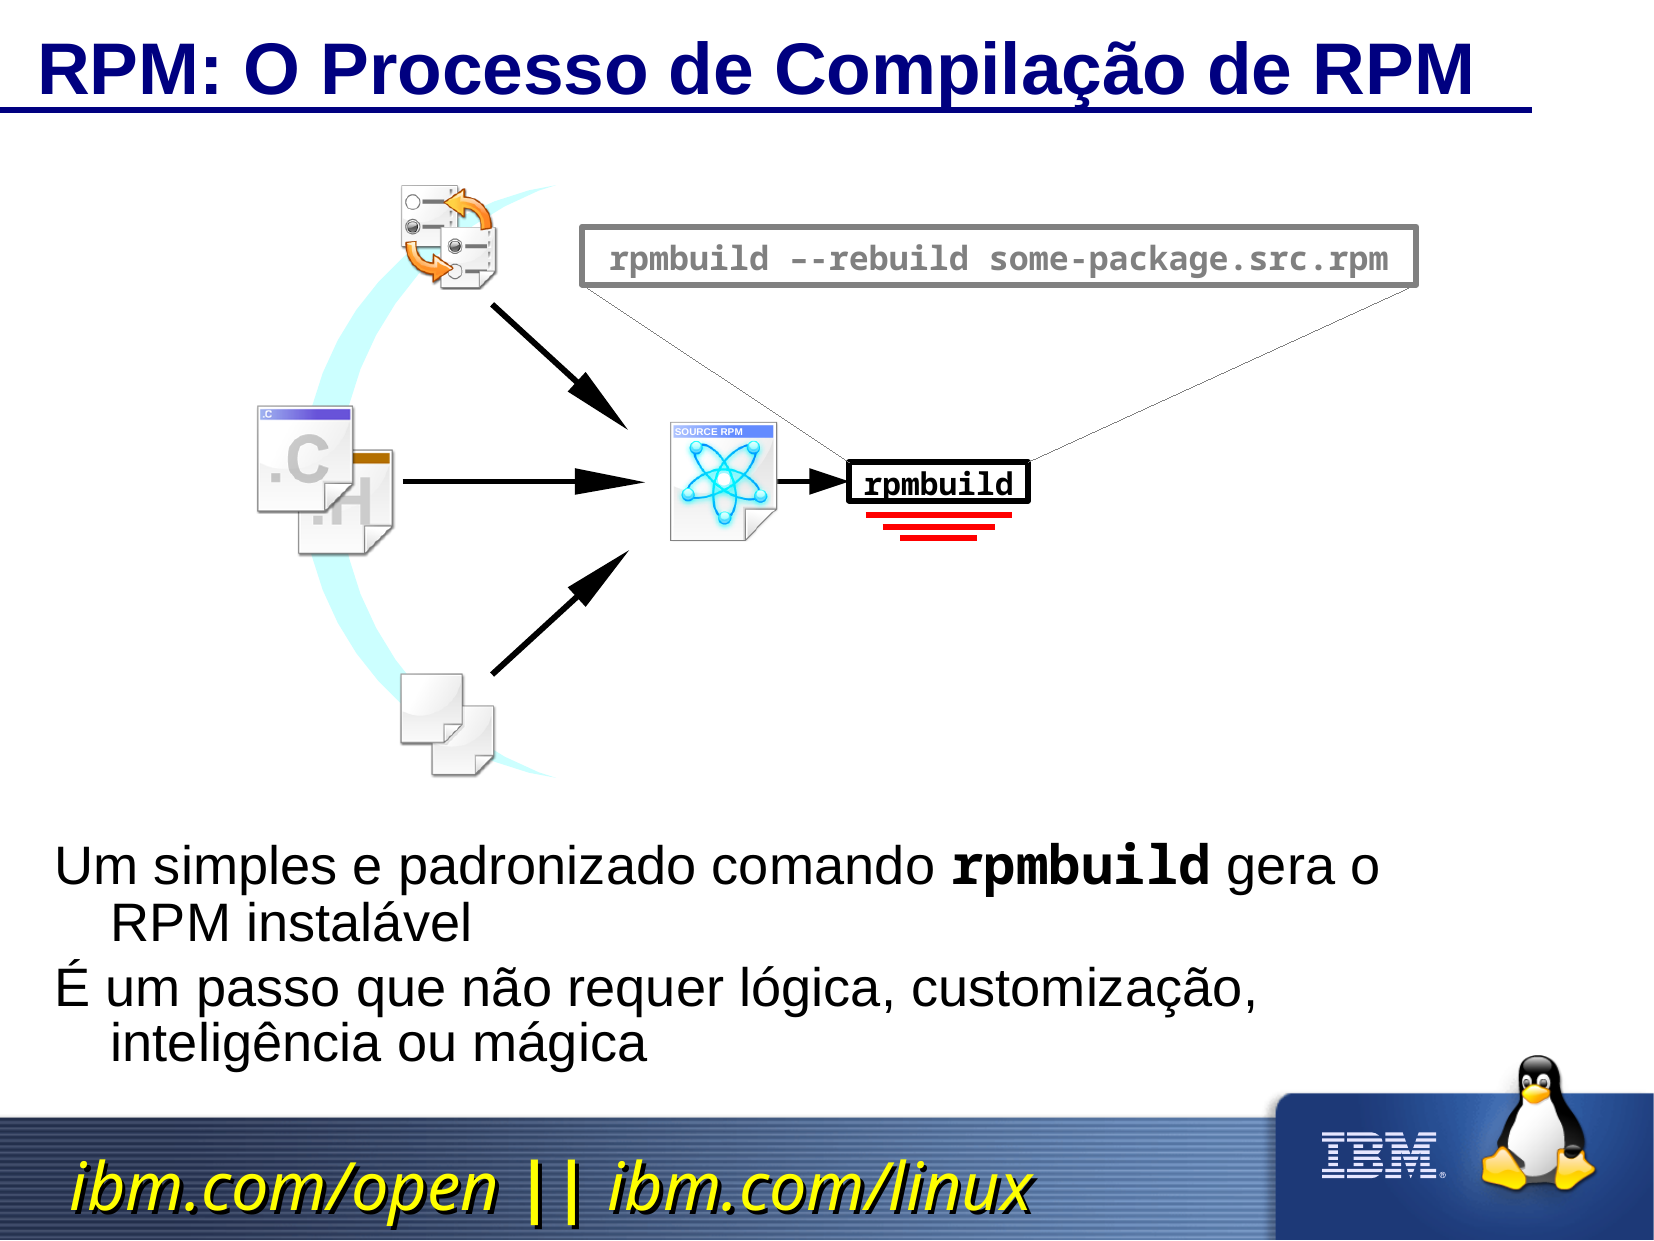

RPM: O Processo de Compilação de RPM
SOURCE RPM
rpmbuild
rpmbuild –-rebuild some-package.src.rpm
# Um simples e padronizado comando rpmbuild gera o RPM instalável
É um passo que não requer lógica, customização, inteligência ou mágica